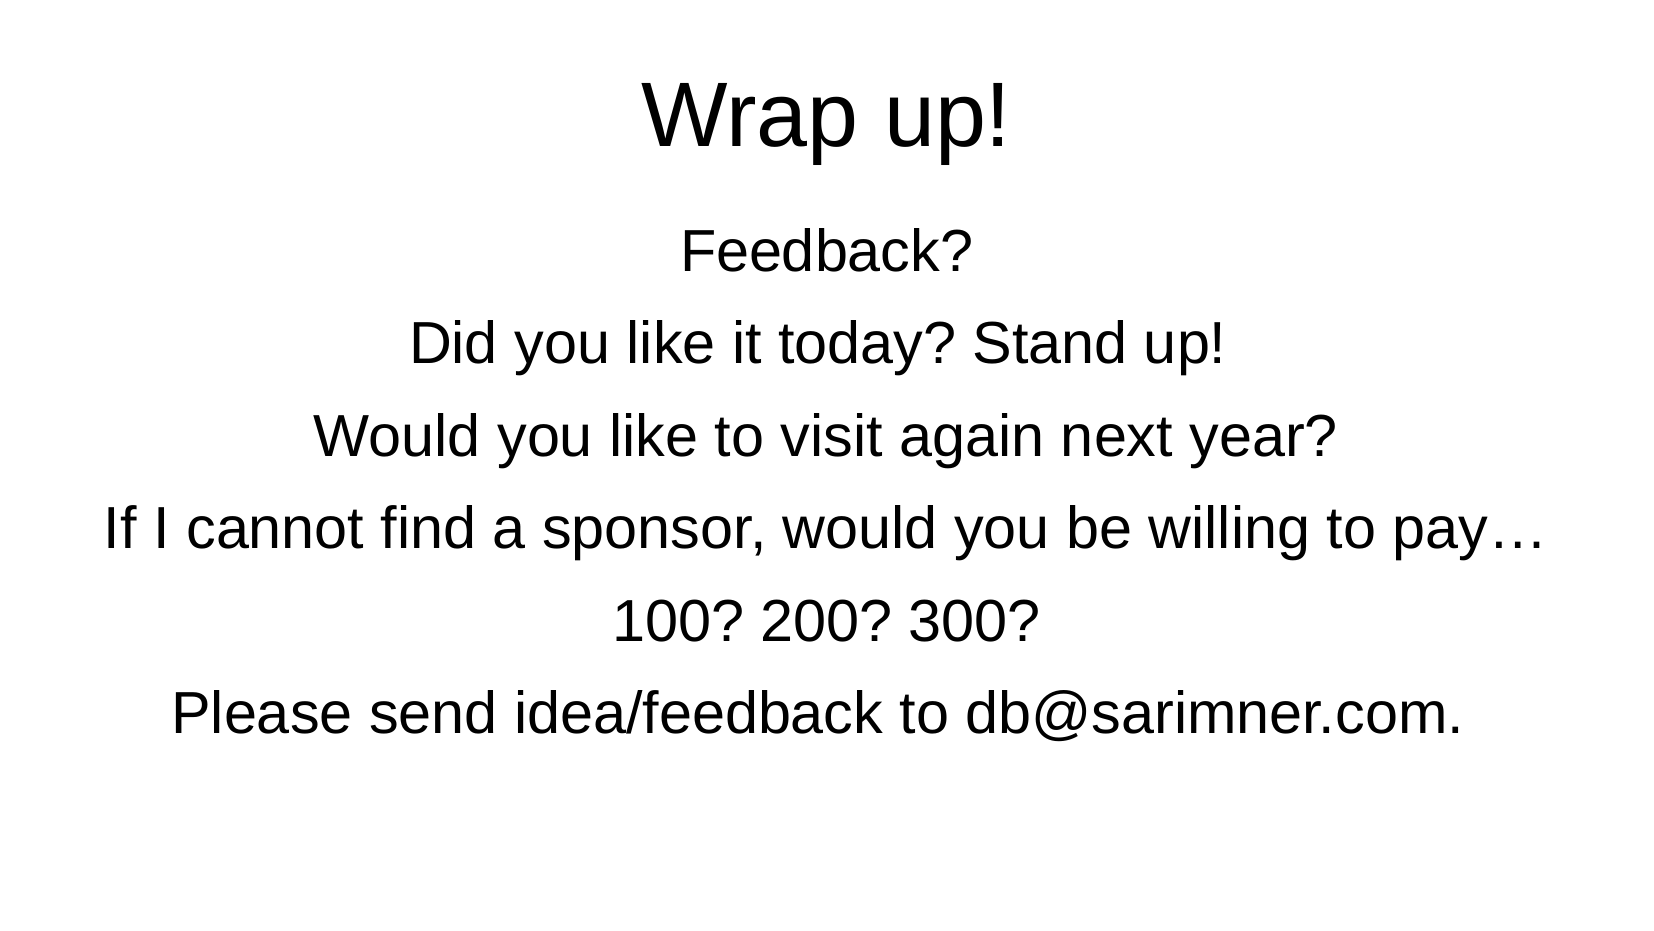

# Wrap up!
Feedback?
Did you like it today? Stand up!
Would you like to visit again next year?
If I cannot find a sponsor, would you be willing to pay…
100? 200? 300?
Please send idea/feedback to db@sarimner.com.